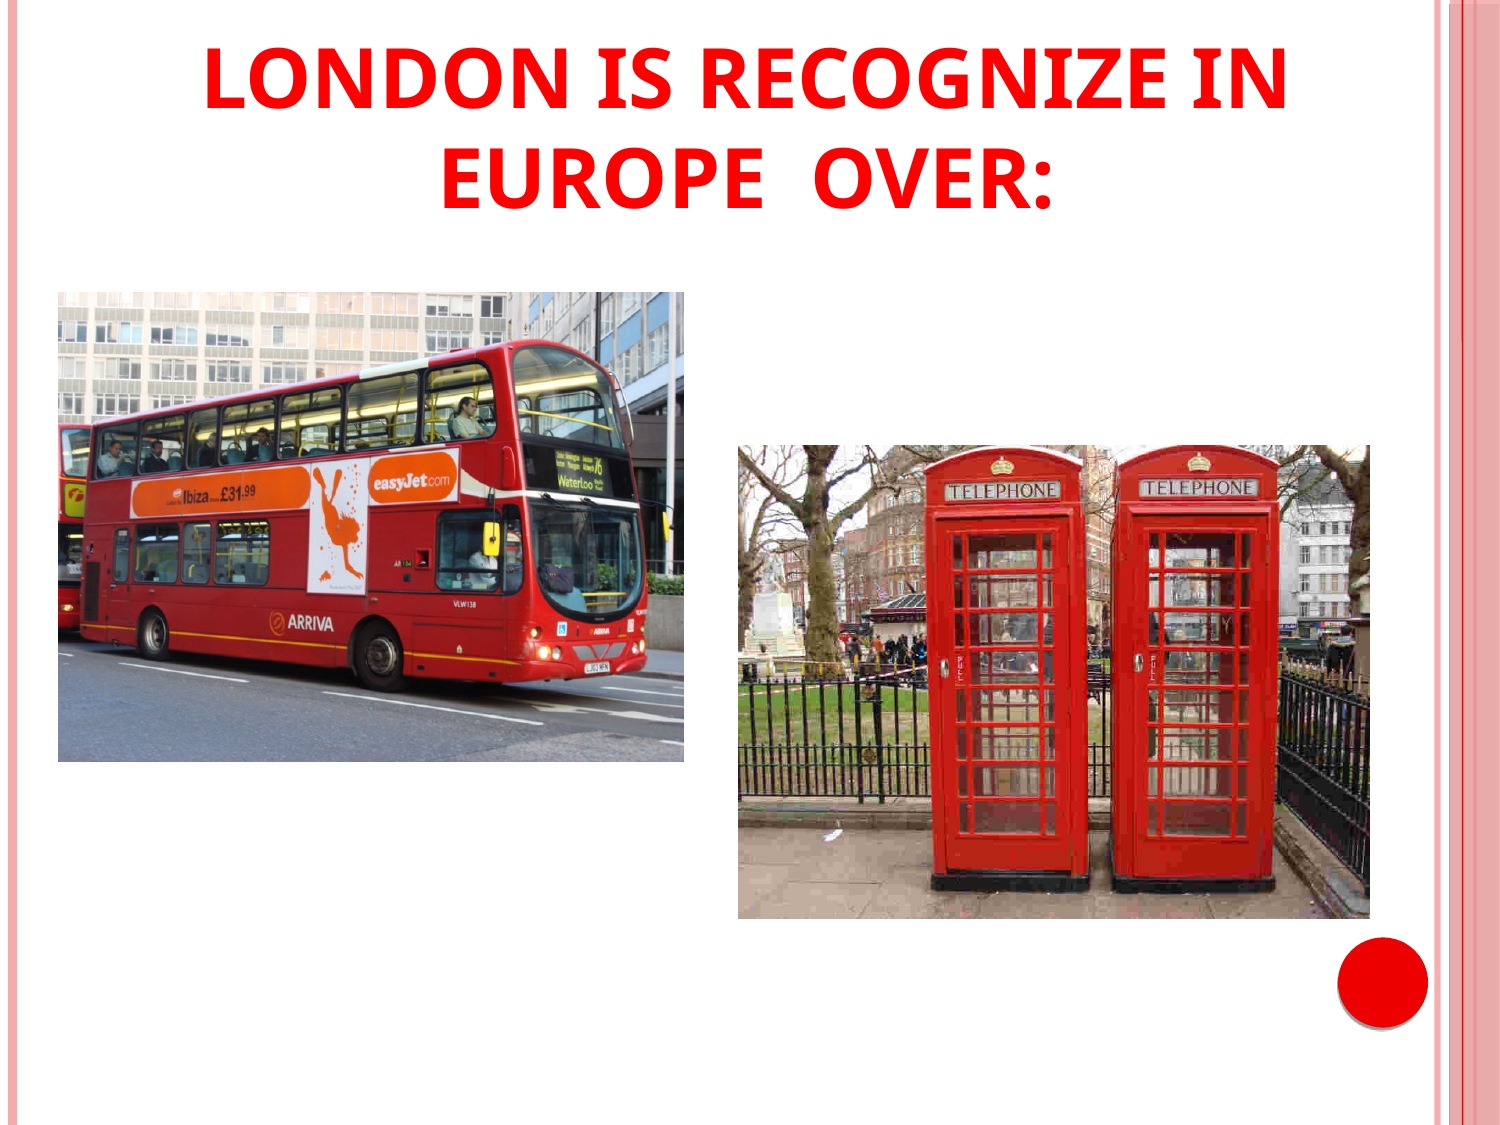

# London is recognize in Europe over: